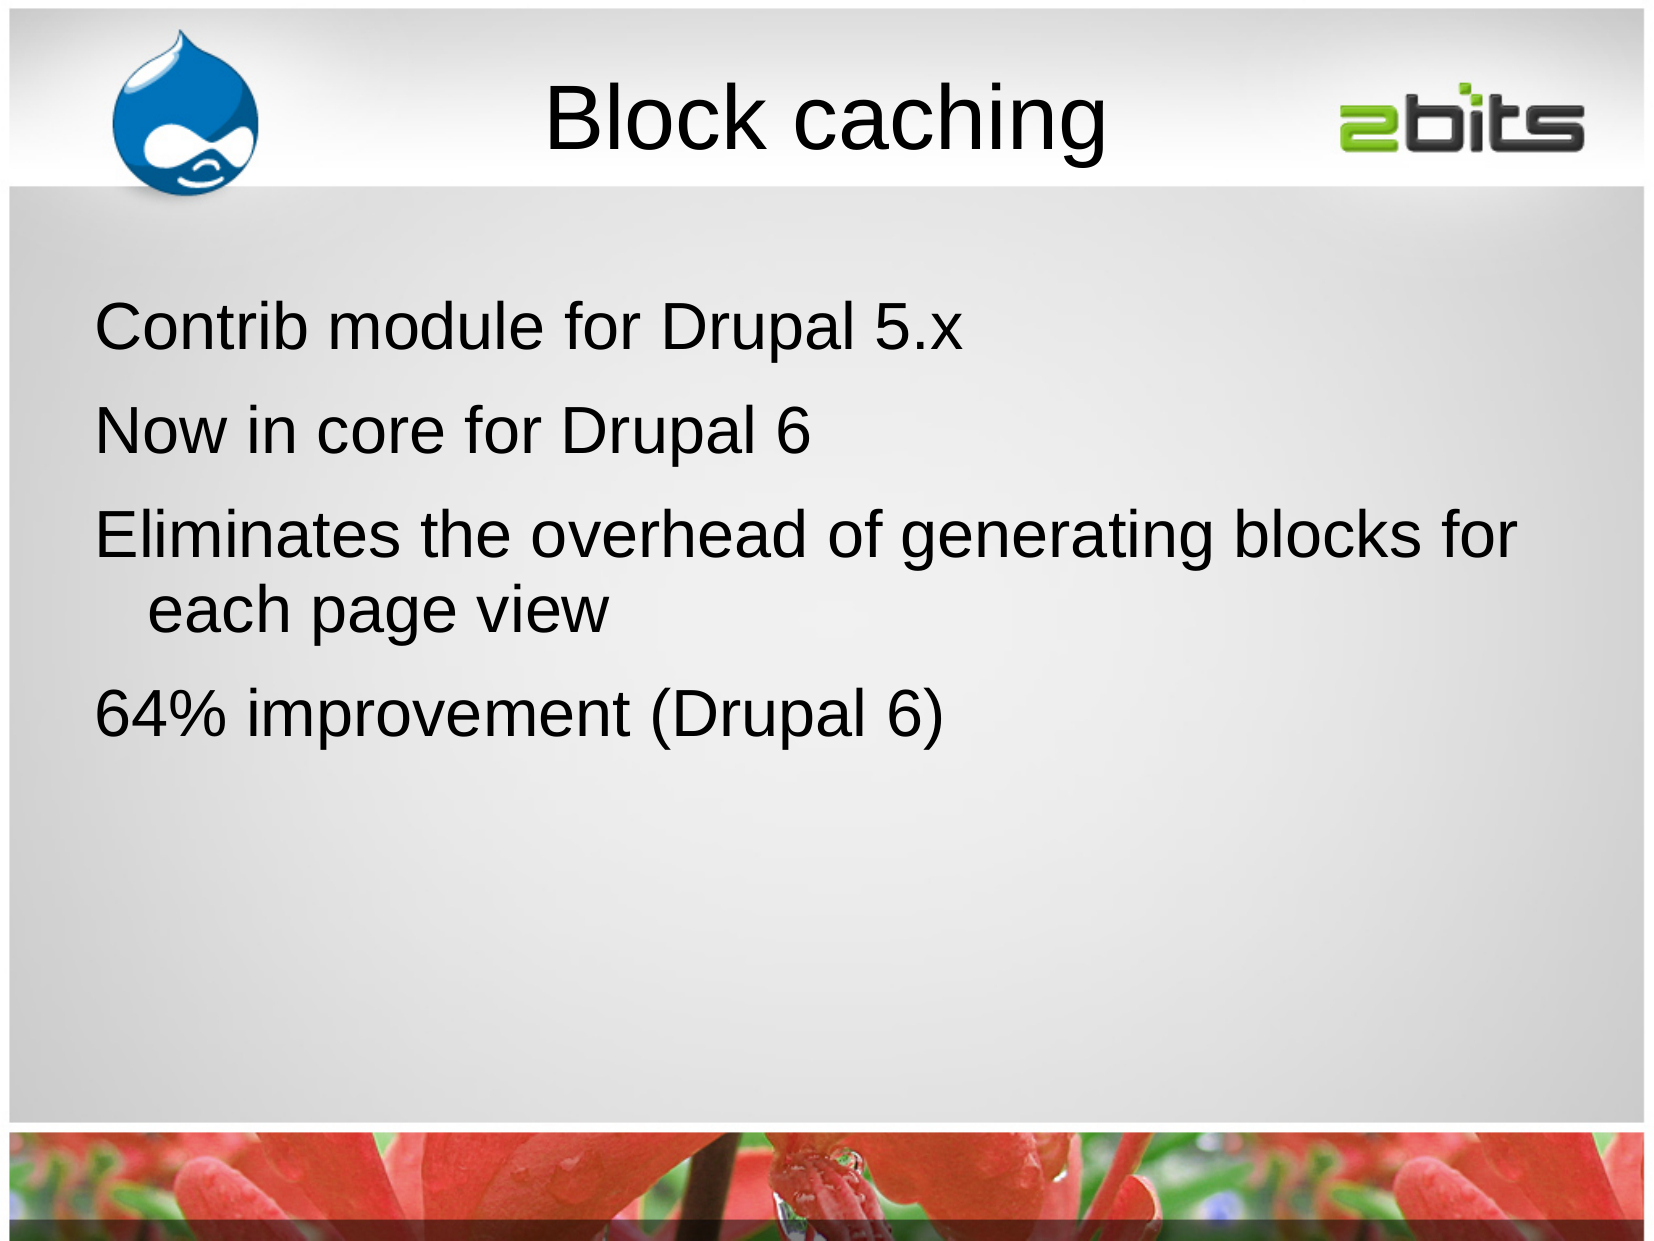

# Block caching
Contrib module for Drupal 5.x
Now in core for Drupal 6
Eliminates the overhead of generating blocks for each page view
64% improvement (Drupal 6)